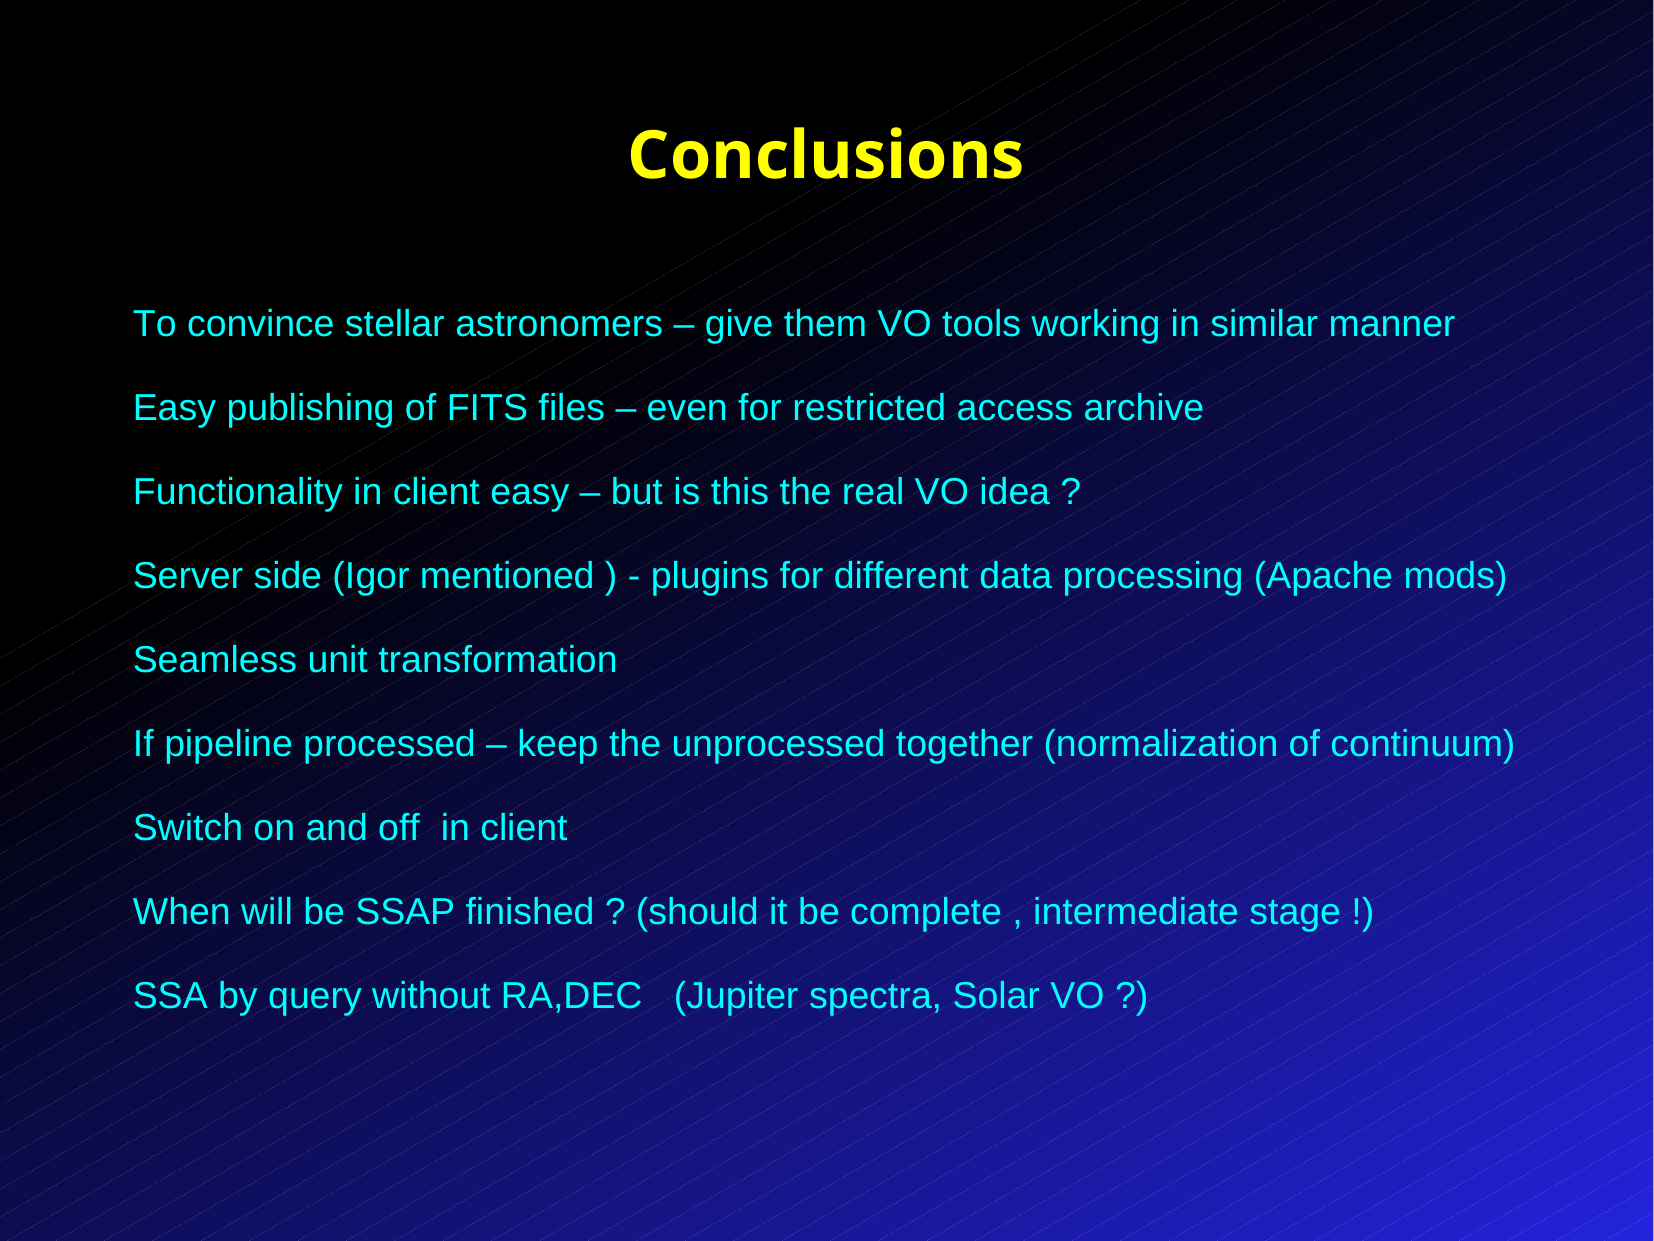

# Conclusions
To convince stellar astronomers – give them VO tools working in similar manner
Easy publishing of FITS files – even for restricted access archive
Functionality in client easy – but is this the real VO idea ?
Server side (Igor mentioned ) - plugins for different data processing (Apache mods)
Seamless unit transformation
If pipeline processed – keep the unprocessed together (normalization of continuum)
Switch on and off in client
When will be SSAP finished ? (should it be complete , intermediate stage !)
SSA by query without RA,DEC (Jupiter spectra, Solar VO ?)